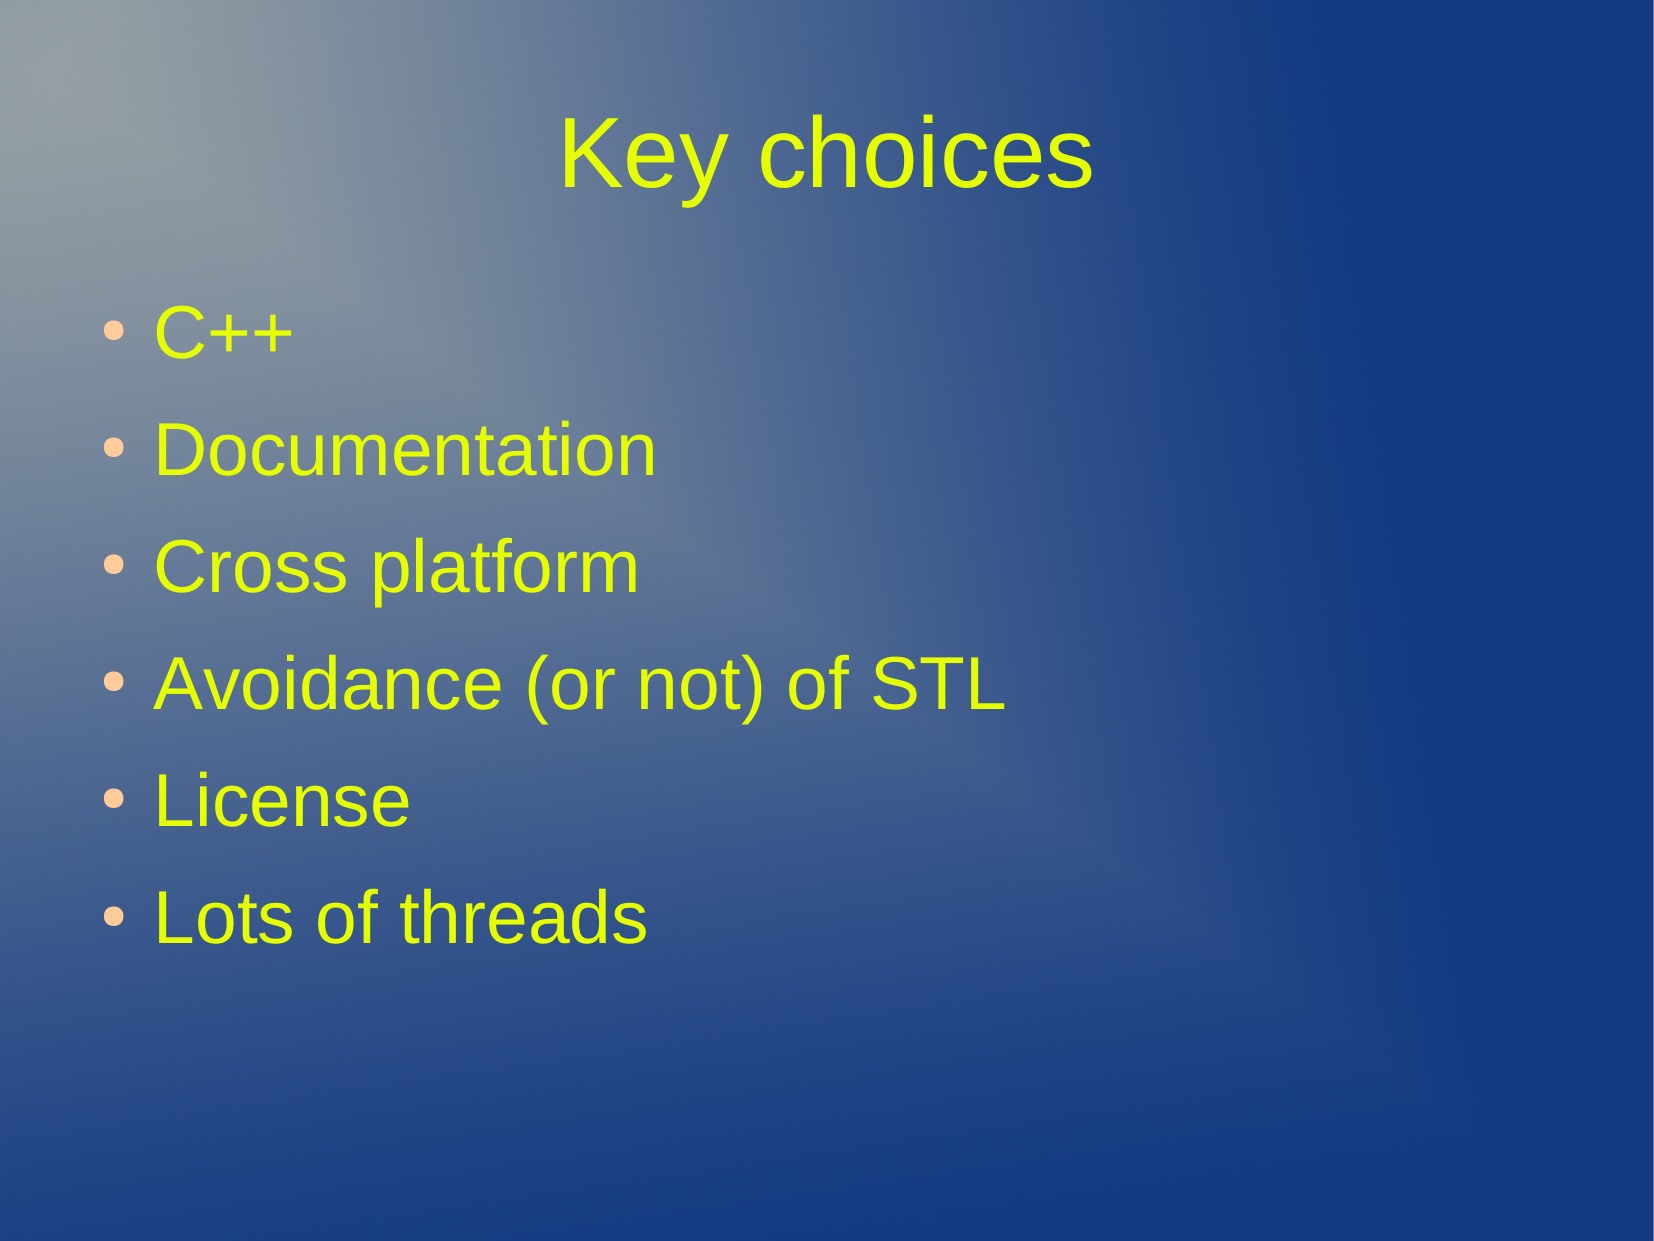

# Key choices
C++
Documentation
Cross platform
Avoidance (or not) of STL
License
Lots of threads